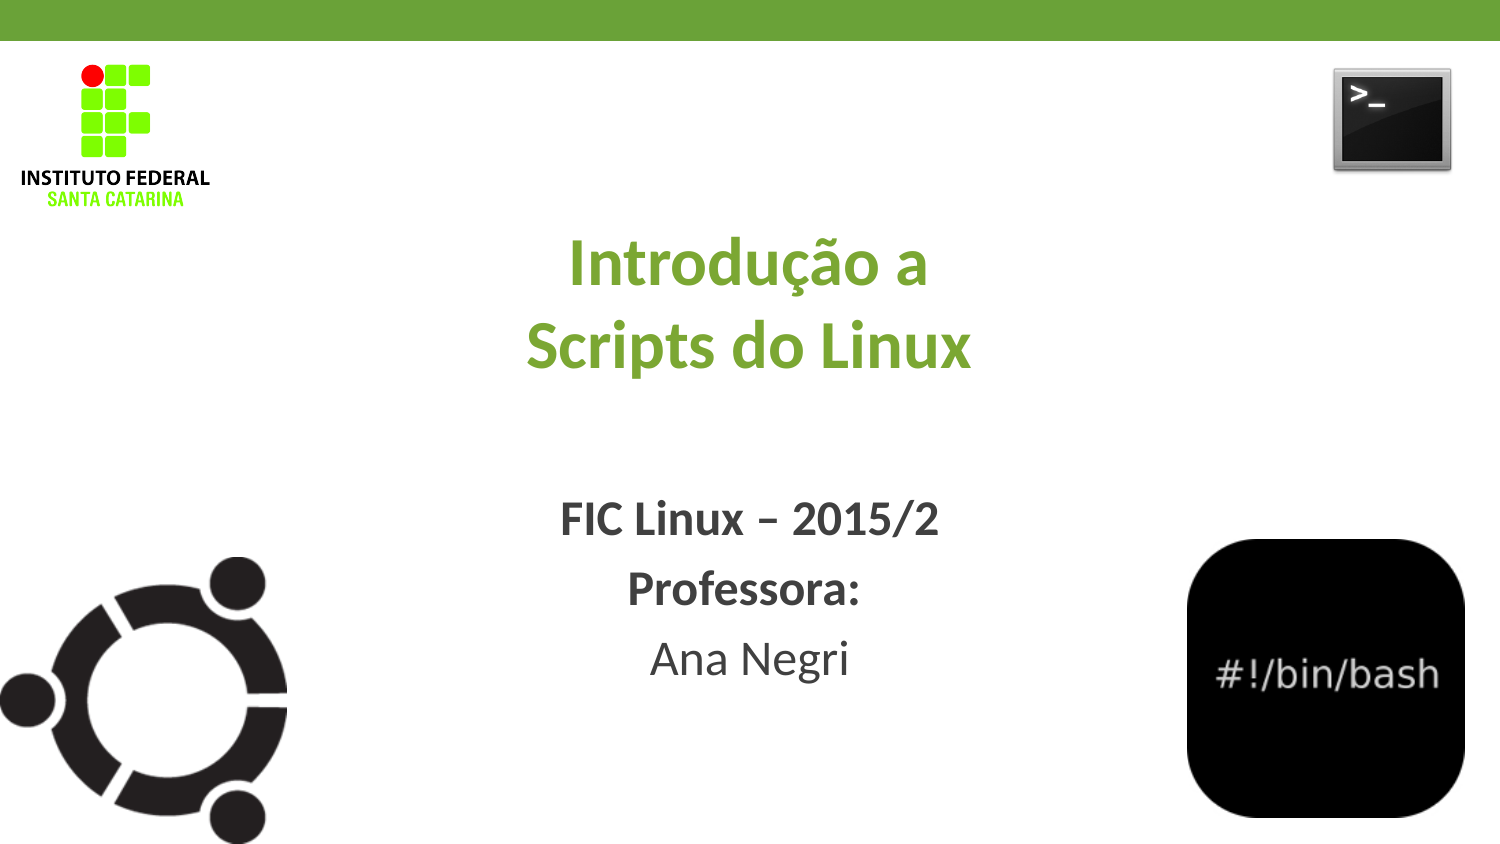

# Introdução a Scripts do Linux
FIC Linux – 2015/2
Professora:
Ana Negri